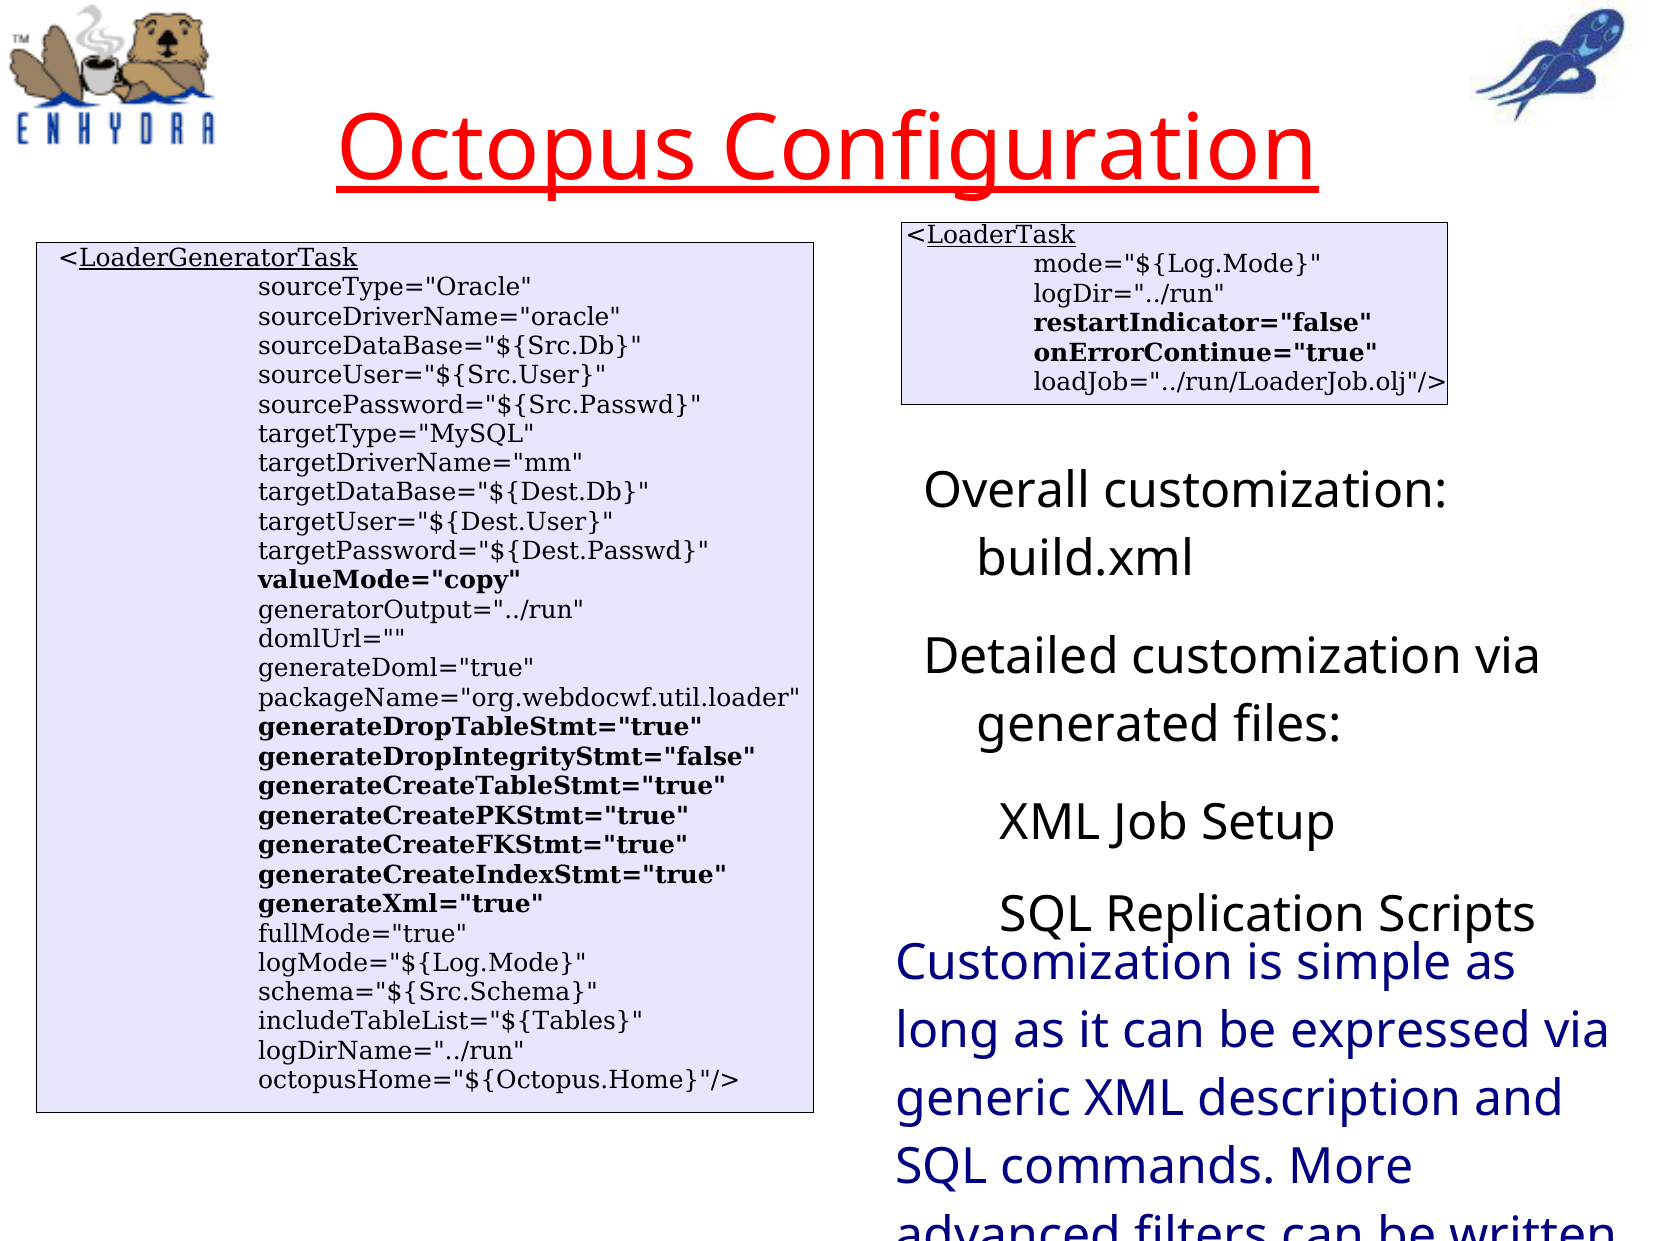

# Octopus Configuration
<LoaderTask
 mode="${Log.Mode}"
 logDir="../run"
 restartIndicator="false"
 onErrorContinue="true"
 loadJob="../run/LoaderJob.olj"/>
<LoaderGeneratorTask
 sourceType="Oracle"
 sourceDriverName="oracle"
 sourceDataBase="${Src.Db}"
 sourceUser="${Src.User}"
 sourcePassword="${Src.Passwd}"
 targetType="MySQL"
 targetDriverName="mm"
 targetDataBase="${Dest.Db}"
 targetUser="${Dest.User}"
 targetPassword="${Dest.Passwd}"
 valueMode="copy"
 generatorOutput="../run"
 domlUrl=""
 generateDoml="true"
 packageName="org.webdocwf.util.loader"
 generateDropTableStmt="true"
 generateDropIntegrityStmt="false"
 generateCreateTableStmt="true"
 generateCreatePKStmt="true"
 generateCreateFKStmt="true"
 generateCreateIndexStmt="true"
 generateXml="true"
 fullMode="true"
 logMode="${Log.Mode}"
 schema="${Src.Schema}"
 includeTableList="${Tables}"
 logDirName="../run"
 octopusHome="${Octopus.Home}"/>
Overall customization: build.xml
Detailed customization via generated files:
XML Job Setup
SQL Replication Scripts
Customization is simple as long as it can be expressed via generic XML description and SQL commands. More advanced filters can be written as plugins.